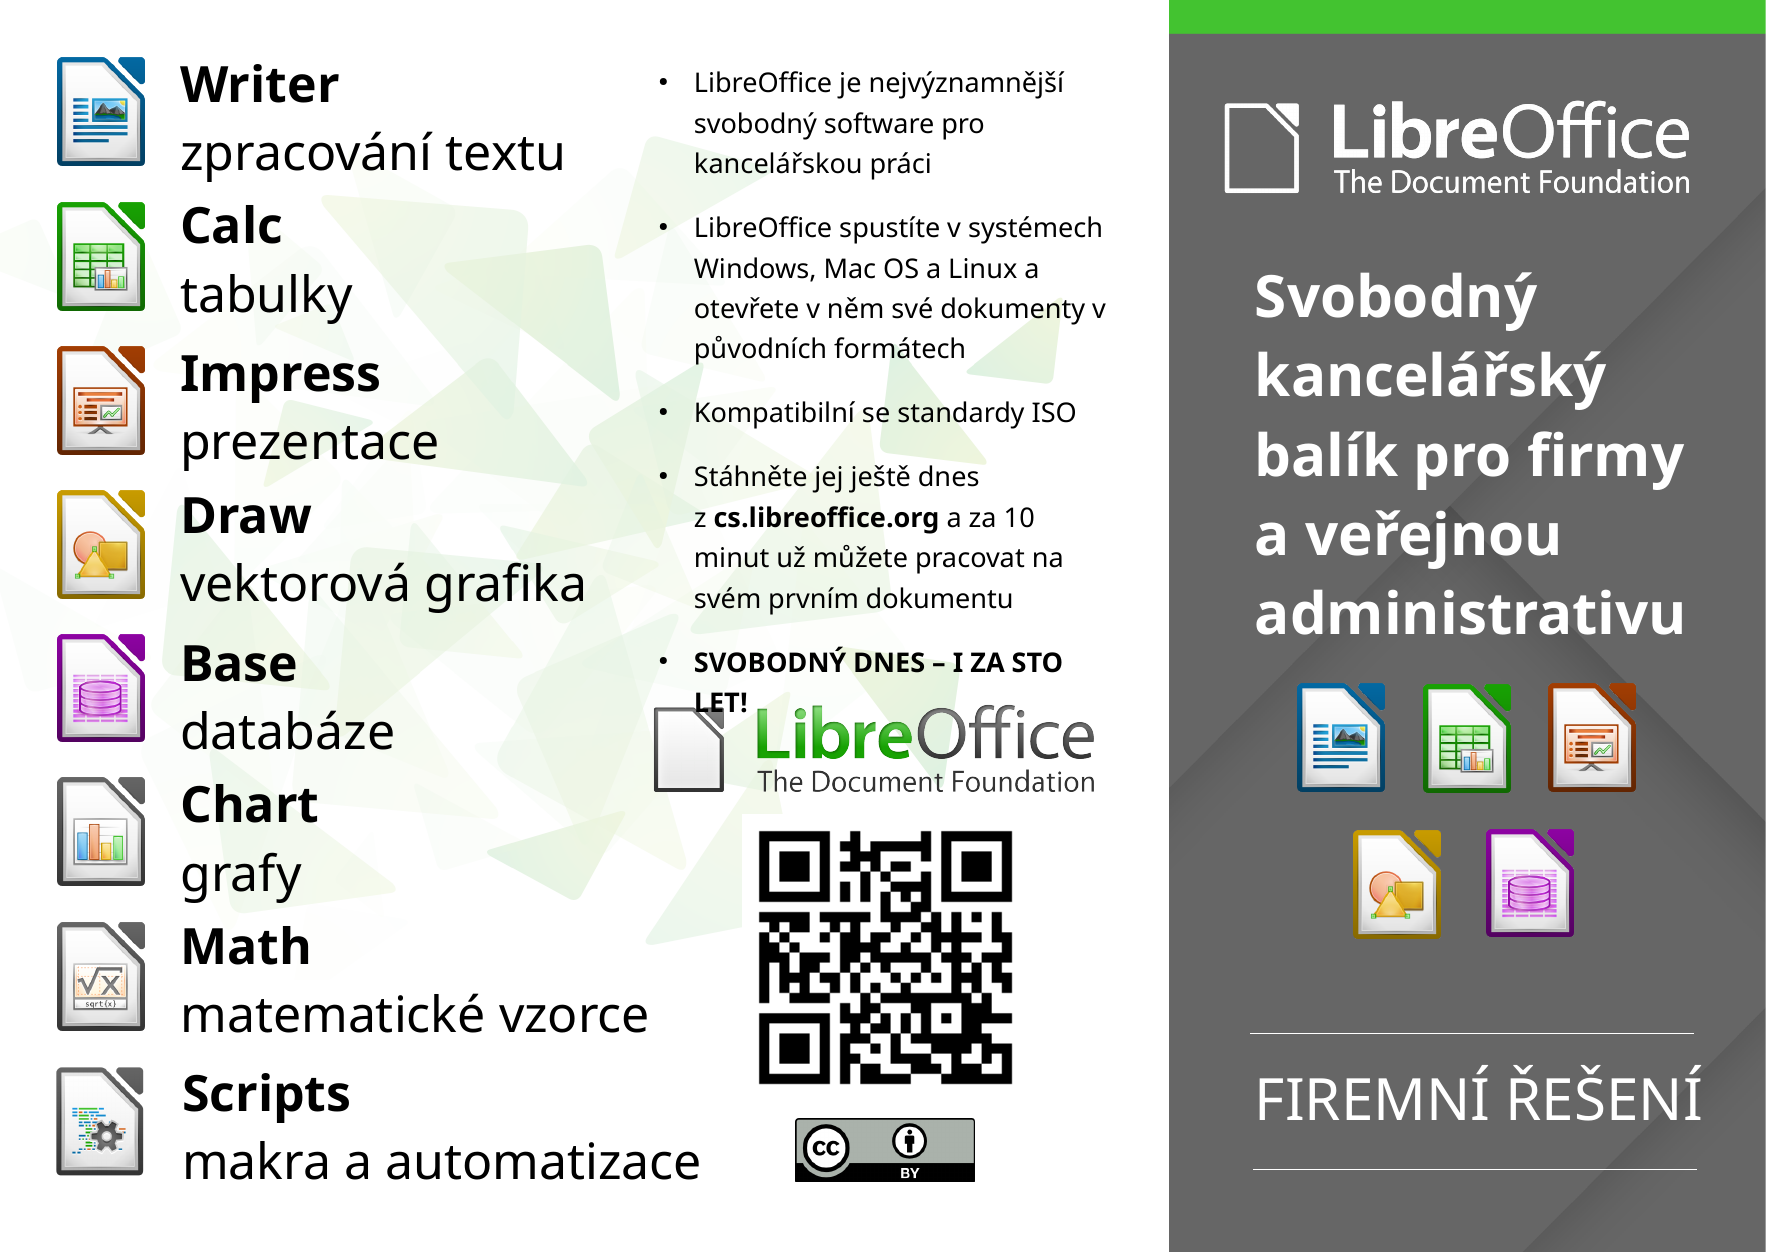

Writer
zpracování textu
LibreOffice je nejvýznamnější svobodný software pro kancelářskou práci
LibreOffice spustíte v systémech Windows, Mac OS a Linux a otevřete v něm své dokumenty v původních formátech
Kompatibilní se standardy ISO
Stáhněte jej ještě dnes z cs.libreoffice.org a za 10 minut už můžete pracovat na svém prvním dokumentu
SVOBODNÝ DNES – I ZA STO LET!
Calc
tabulky
Svobodný kancelářský balík pro firmy a veřejnou administrativu
Impress
prezentace
Draw
vektorová grafika
Base
databáze
Chart
grafy
Math
matematické vzorce
Scripts
makra a automatizace
FIREMNÍ ŘEŠENÍ